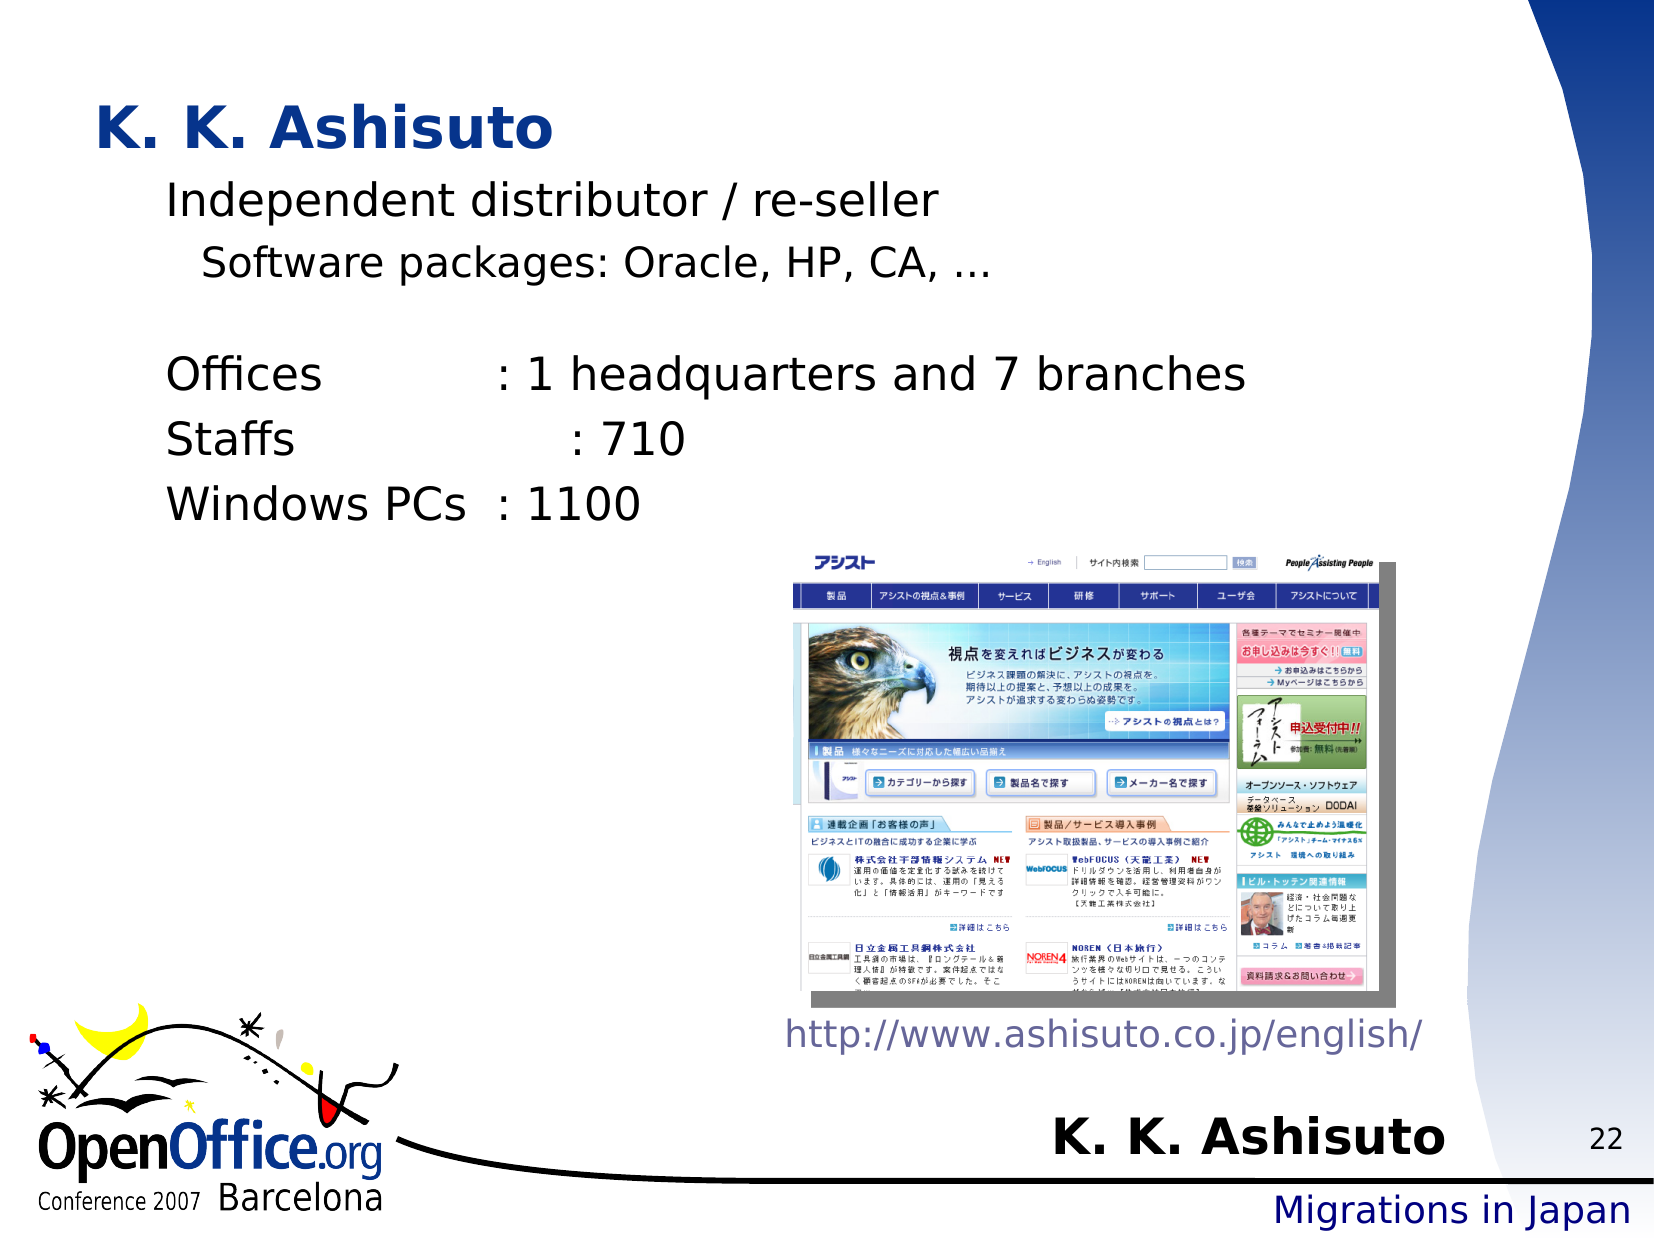

K. K. Ashisuto
Independent distributor / re-seller
Software packages: Oracle, HP, CA, ...
Offices			: 1 headquarters and 7 branches
Staffs				: 710
Windows PCs	: 1100
http://www.ashisuto.co.jp/english/
# K. K. Ashisuto
22